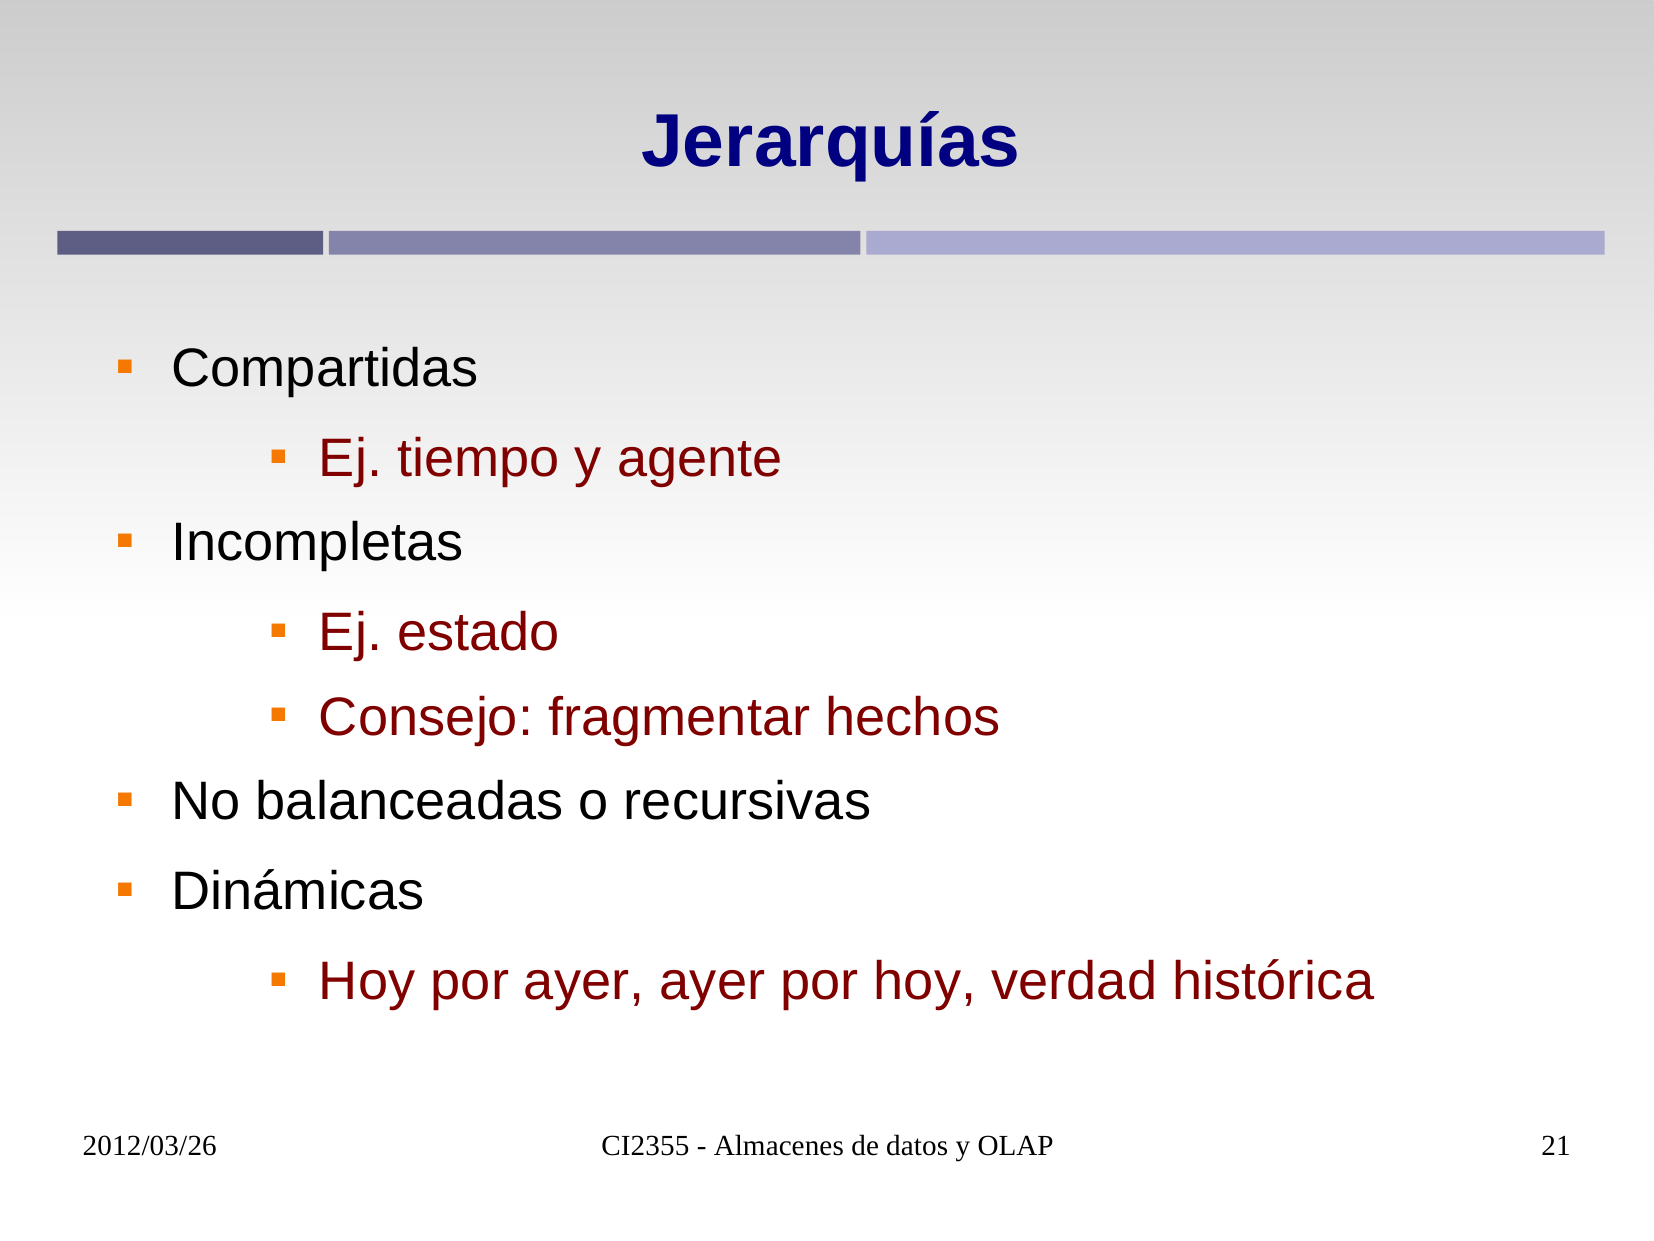

# Jerarquías
Compartidas
Ej. tiempo y agente
Incompletas
Ej. estado
Consejo: fragmentar hechos
No balanceadas o recursivas
Dinámicas
Hoy por ayer, ayer por hoy, verdad histórica
2012/03/26
CI2355 - Almacenes de datos y OLAP
21